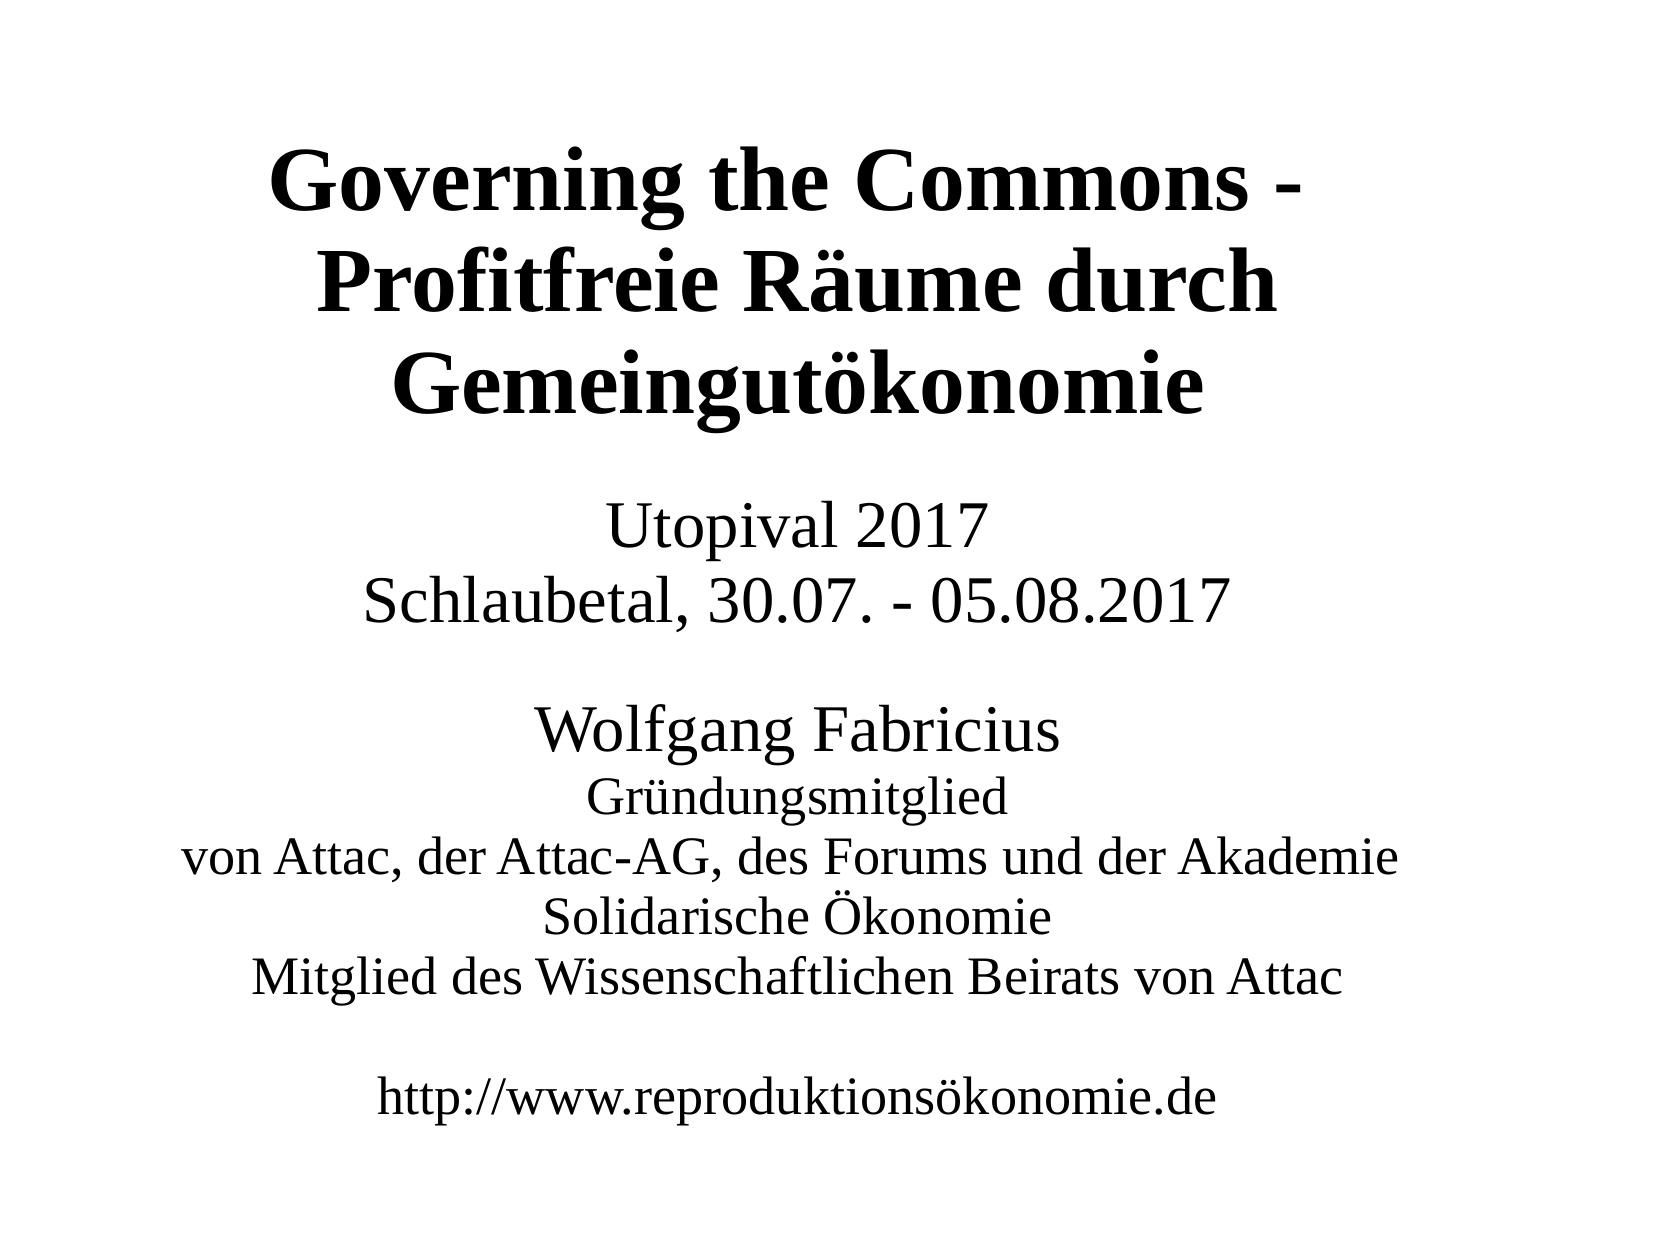

Governing the Commons -
Profitfreie Räume durch Gemeingutökonomie
Utopival 2017
Schlaubetal, 30.07. - 05.08.2017
Wolfgang Fabricius
Gründungsmitglied
von Attac, der Attac-AG, des Forums und der Akademie
Solidarische Ökonomie
Mitglied des Wissenschaftlichen Beirats von Attac
http://www.reproduktionsökonomie.de